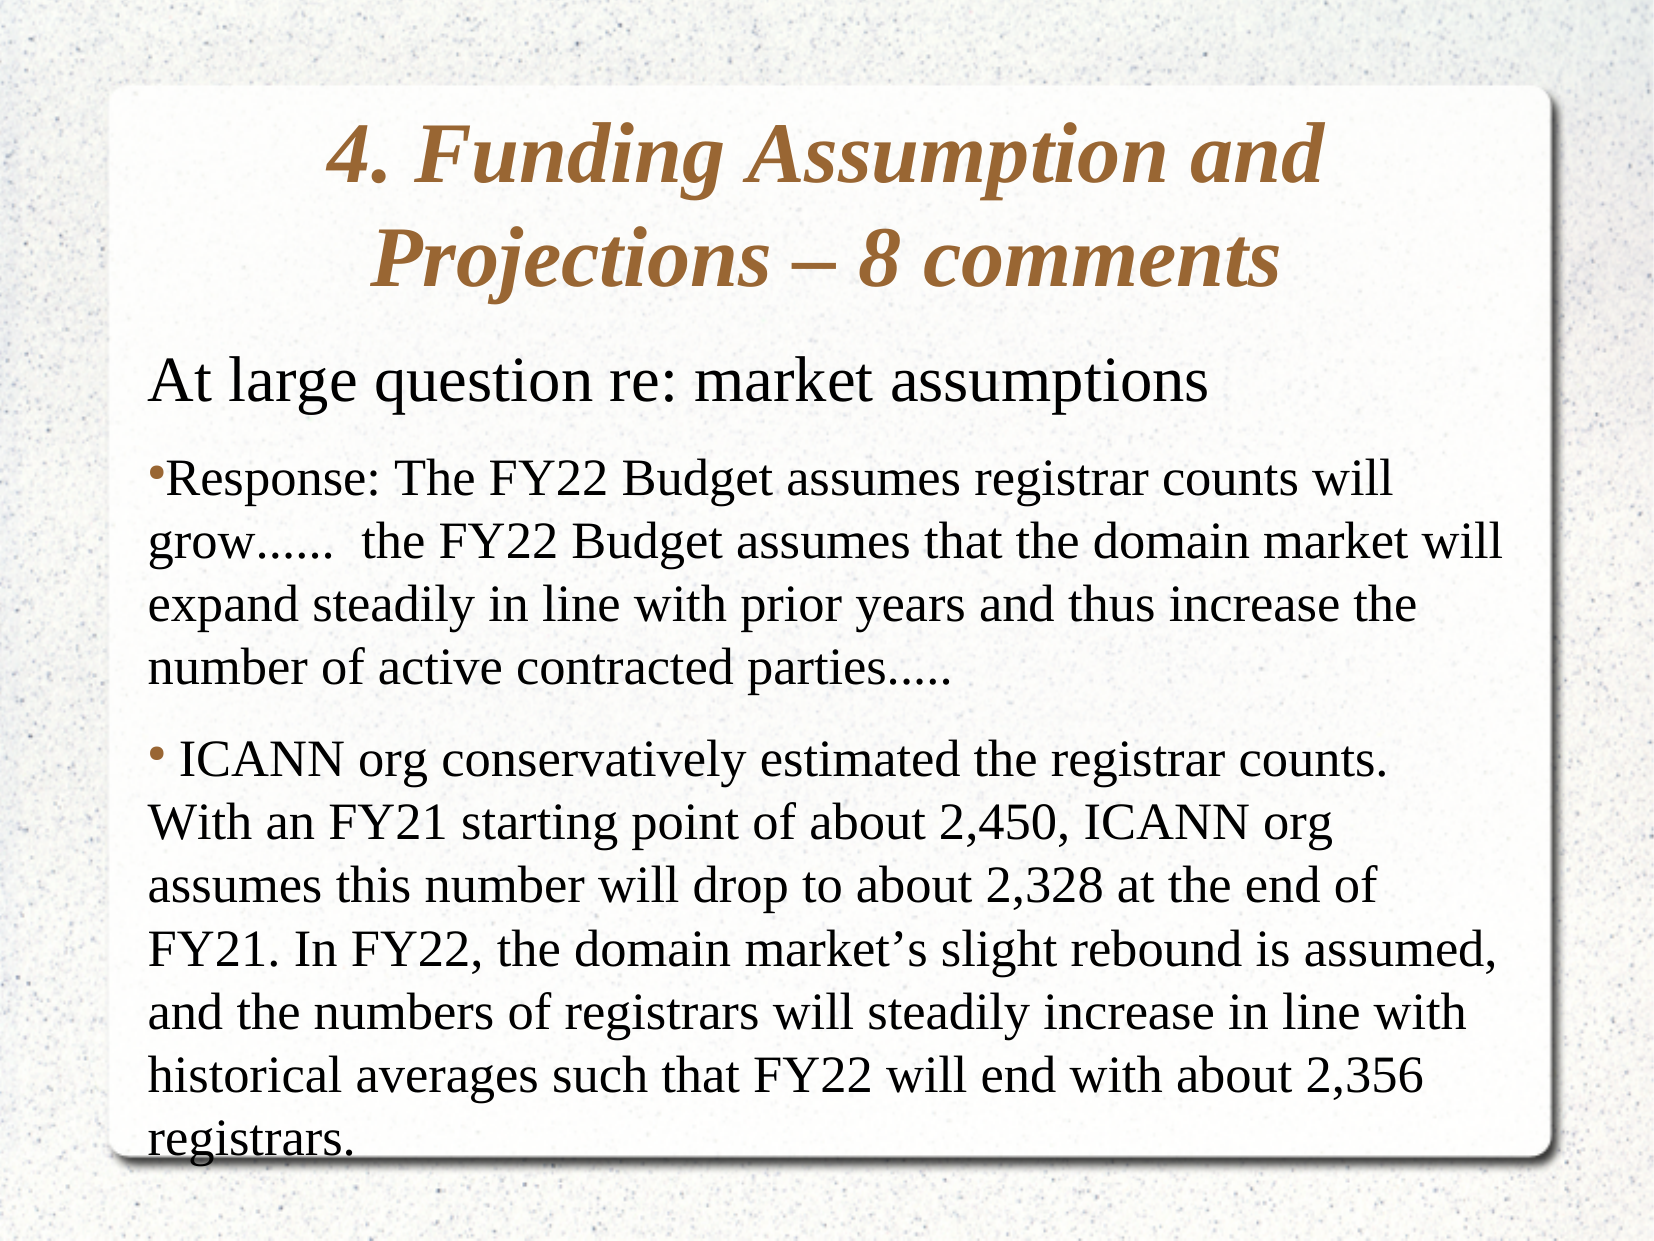

# 4. Funding Assumption and Projections – 8 comments
At large question re: market assumptions
Response: The FY22 Budget assumes registrar counts will grow...... the FY22 Budget assumes that the domain market will expand steadily in line with prior years and thus increase the number of active contracted parties.....
 ICANN org conservatively estimated the registrar counts. With an FY21 starting point of about 2,450, ICANN org assumes this number will drop to about 2,328 at the end of FY21. In FY22, the domain market’s slight rebound is assumed, and the numbers of registrars will steadily increase in line with historical averages such that FY22 will end with about 2,356 registrars.